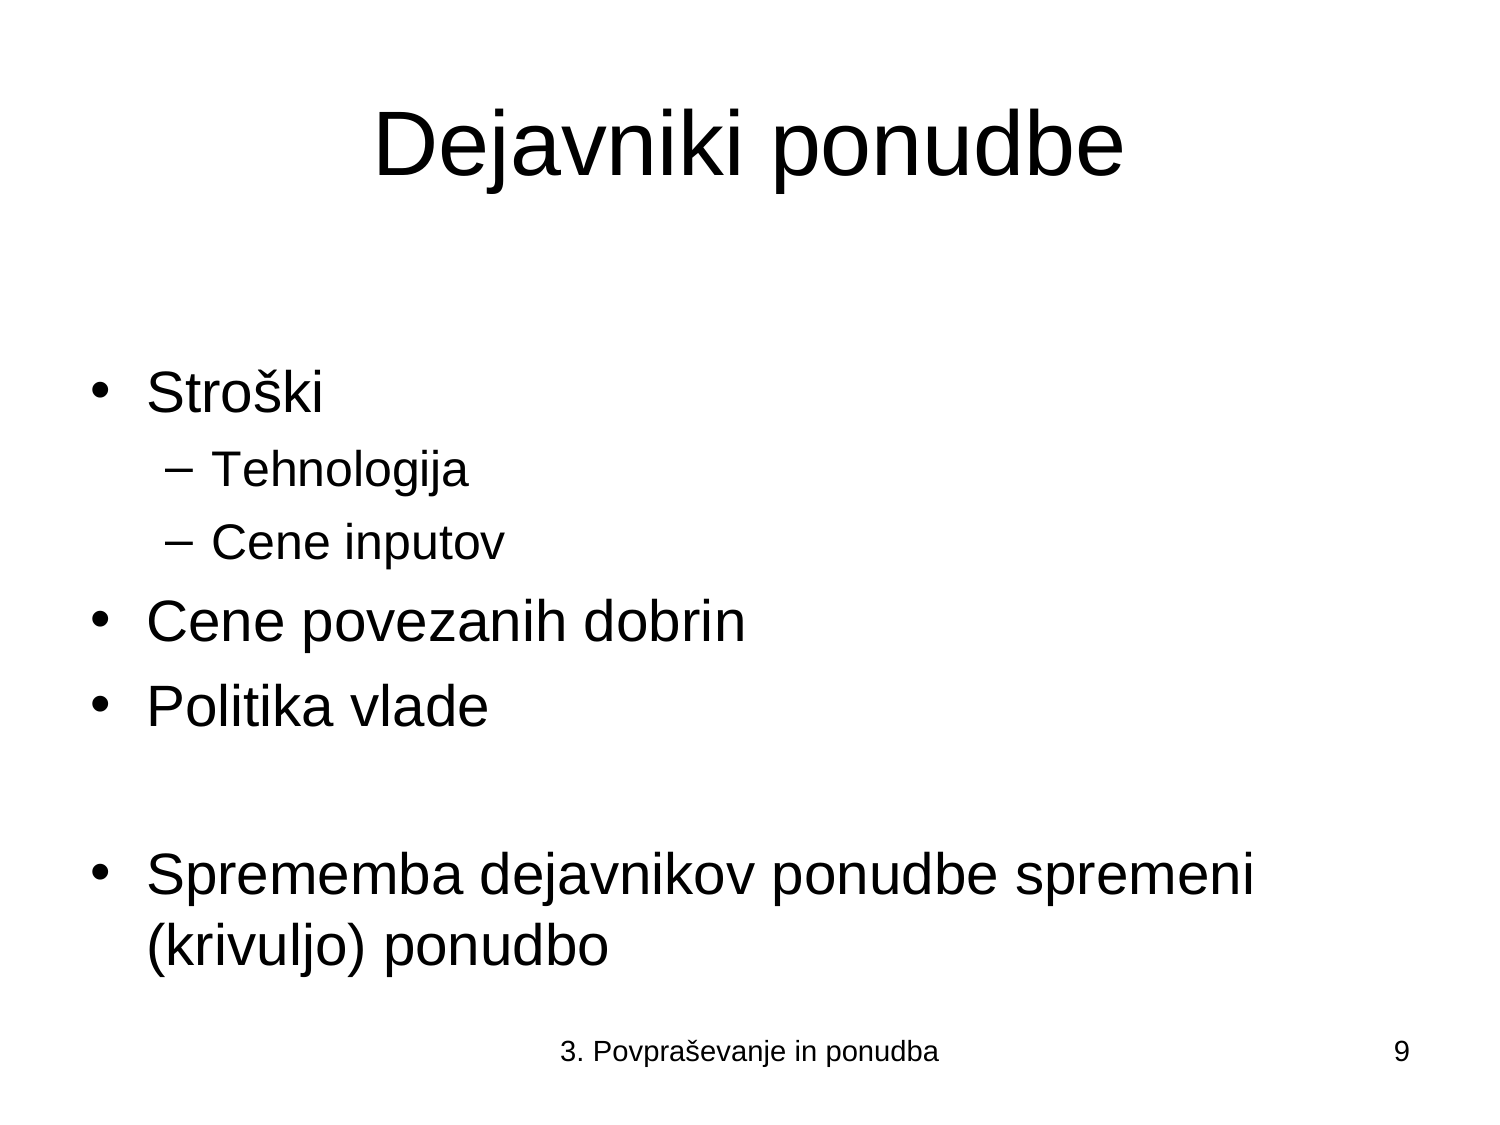

# Dejavniki ponudbe
Stroški
Tehnologija
Cene inputov
Cene povezanih dobrin
Politika vlade
Sprememba dejavnikov ponudbe spremeni (krivuljo) ponudbo
3. Povpraševanje in ponudba